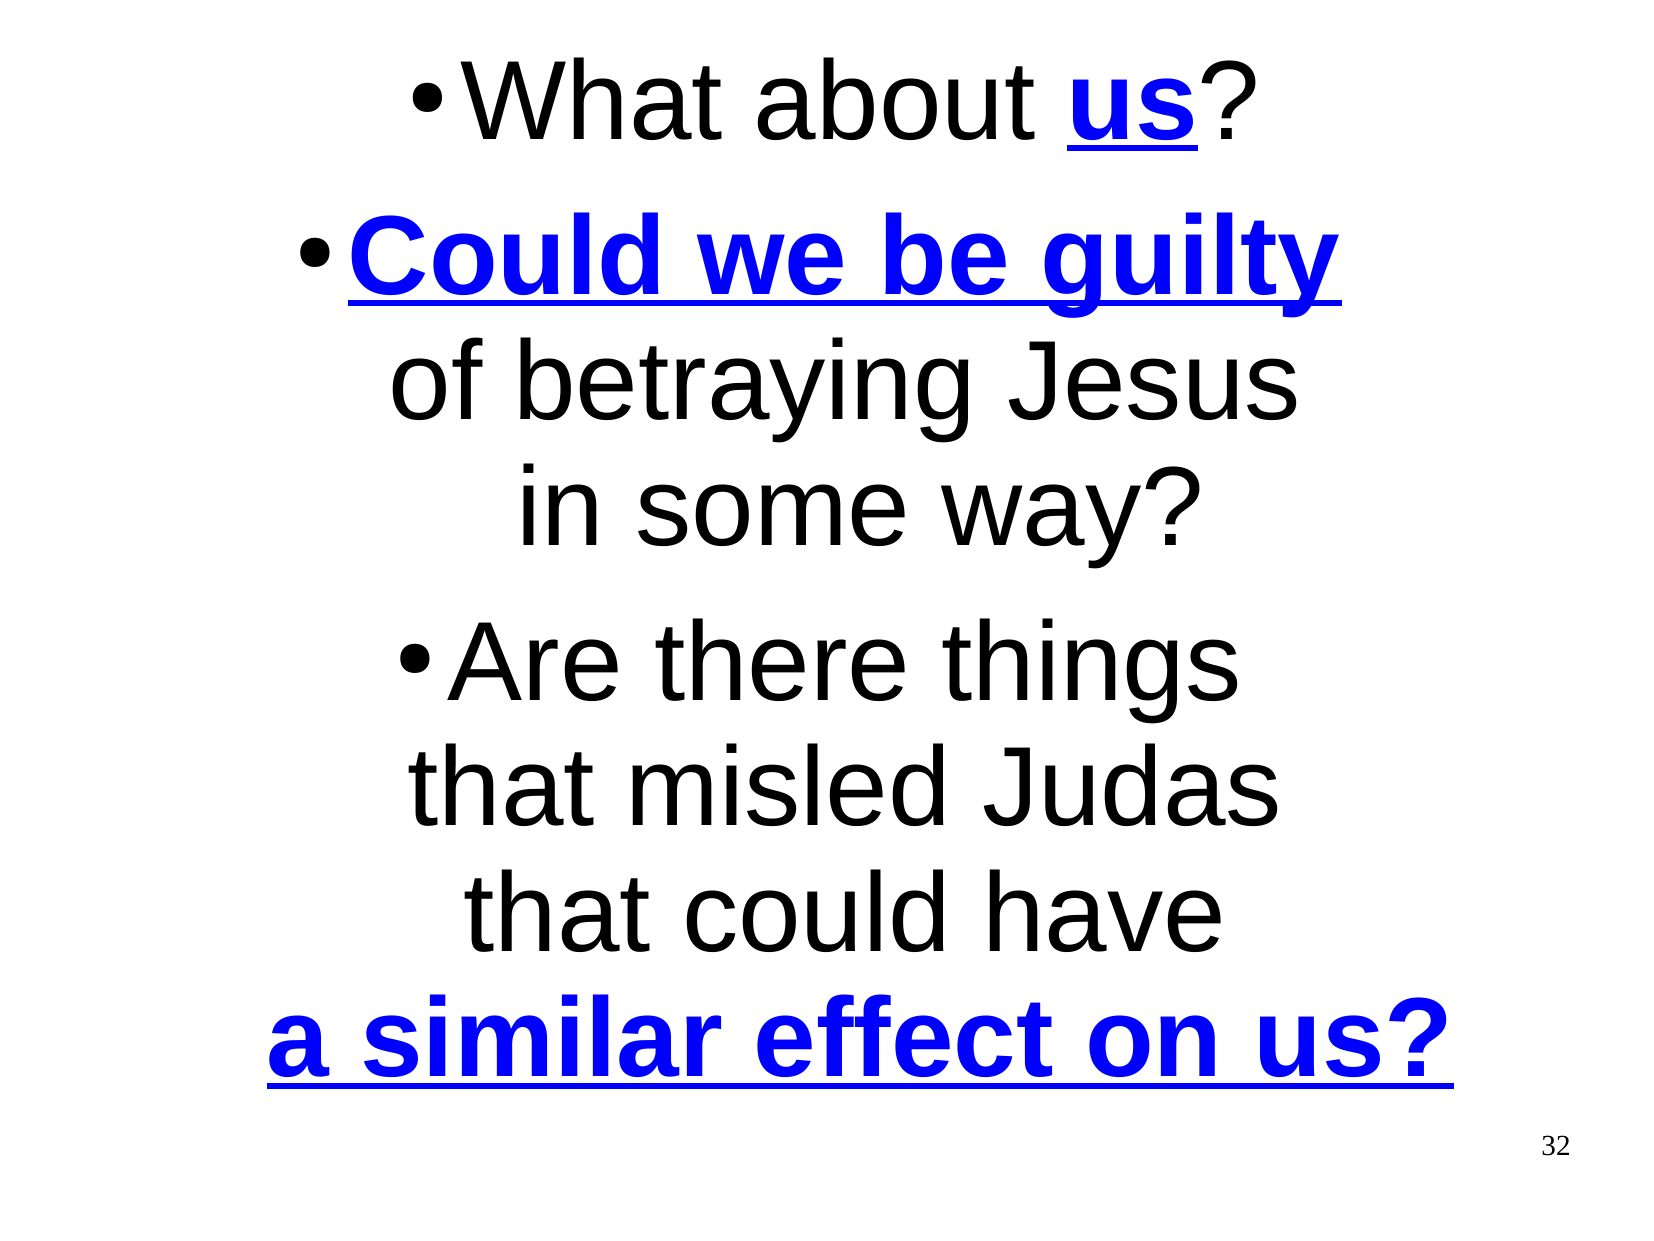

# What about us?
Could we be guilty
of betraying Jesus
in some way?
Are there things
that misled Judas
that could have
a similar effect on us?
32